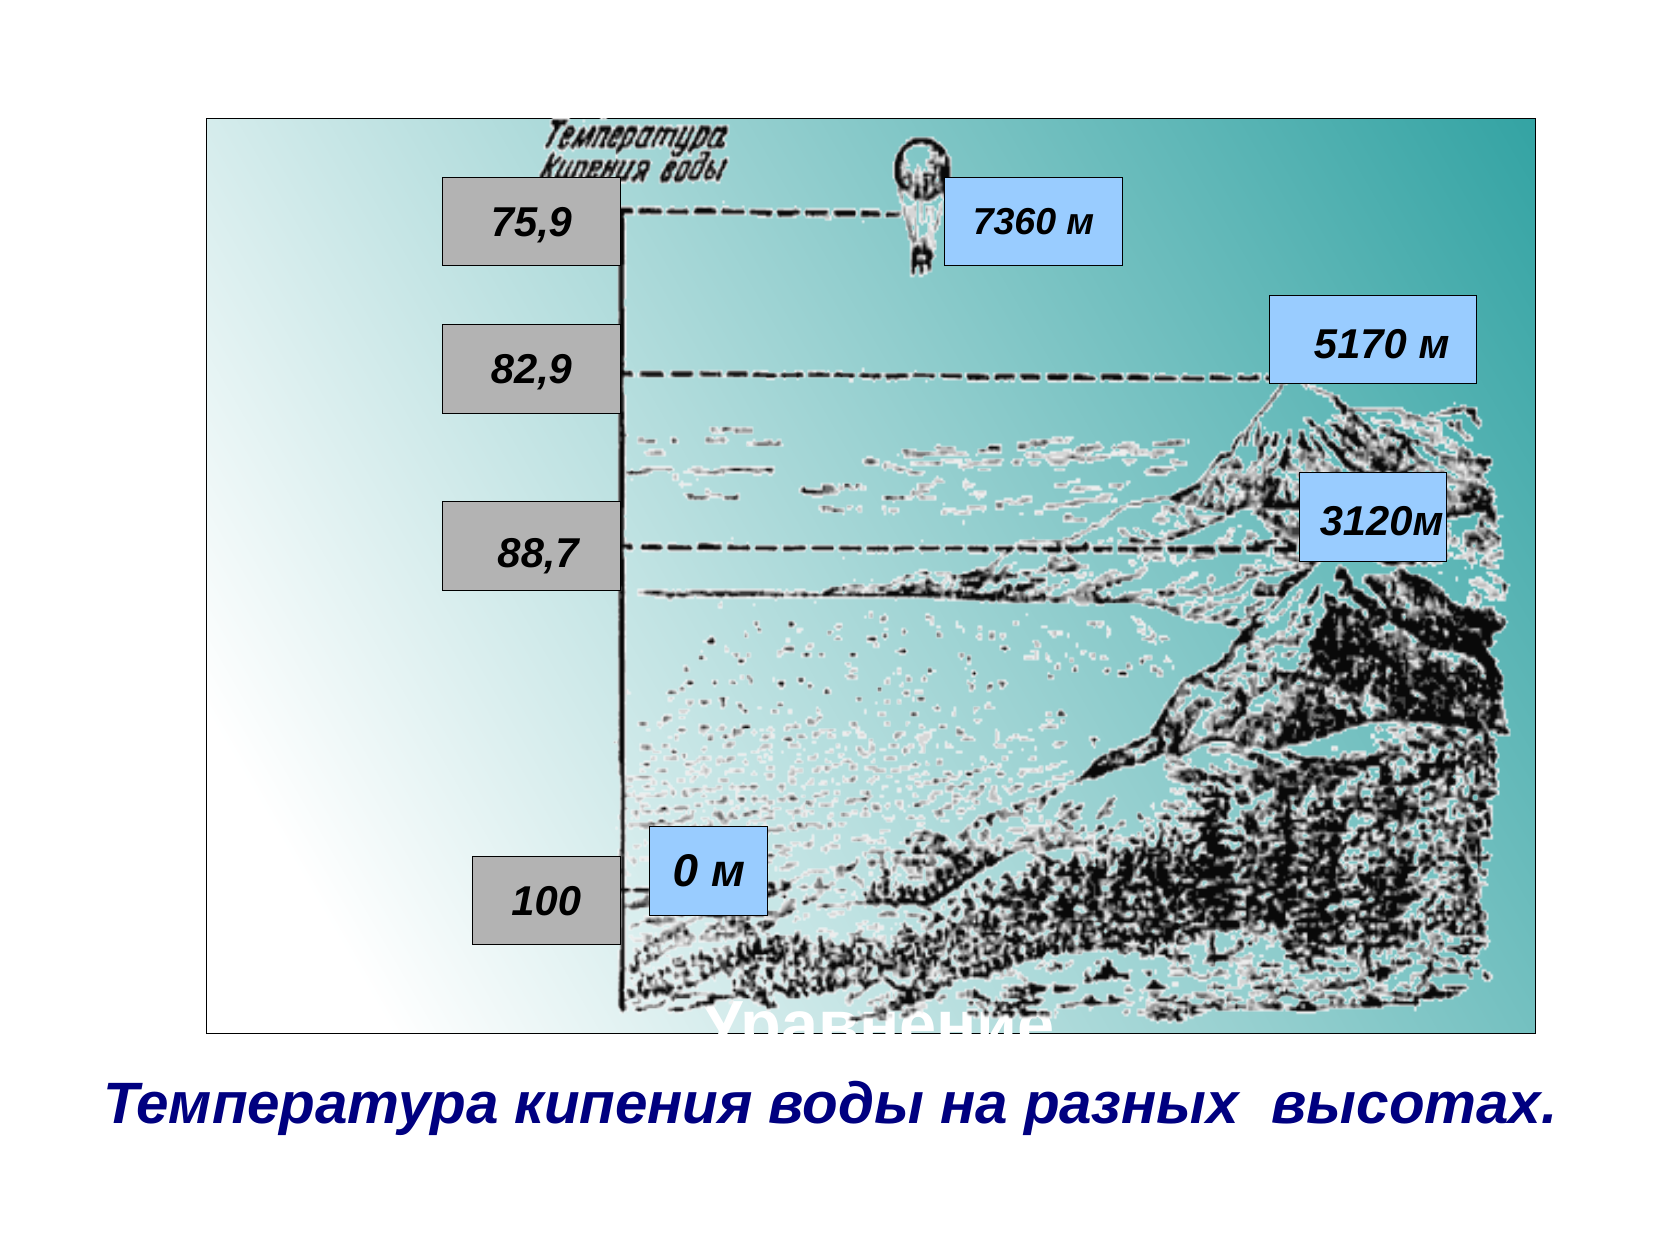

75,9
7360 м
5170 м
82,9
3120м
88,7
0 м
100
Уравнение
Менделеева-Клапейрона
Температура кипения воды на разных высотах.